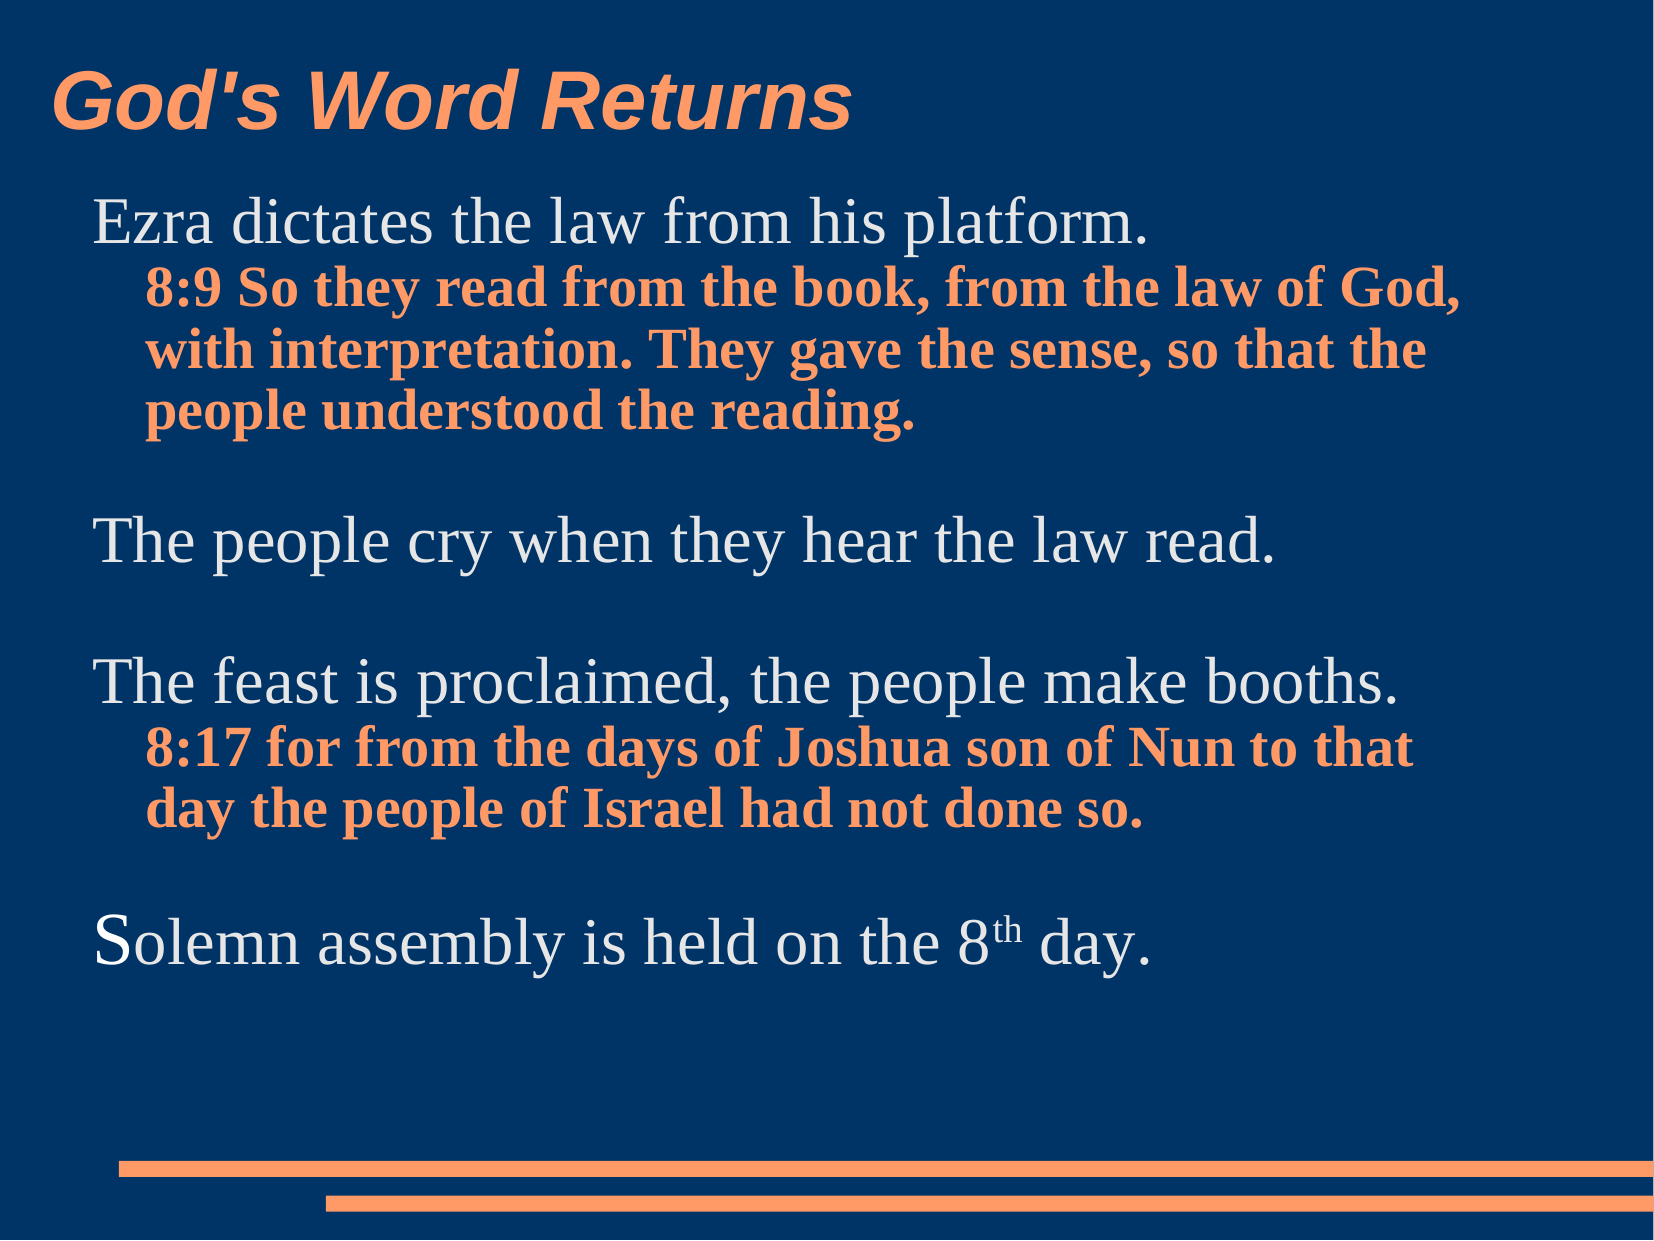

# God's Word Returns
Ezra dictates the law from his platform.
8:9 So they read from the book, from the law of God, with interpretation. They gave the sense, so that the people understood the reading.
The people cry when they hear the law read.
The feast is proclaimed, the people make booths.
8:17 for from the days of Joshua son of Nun to that day the people of Israel had not done so.
Solemn assembly is held on the 8th day.